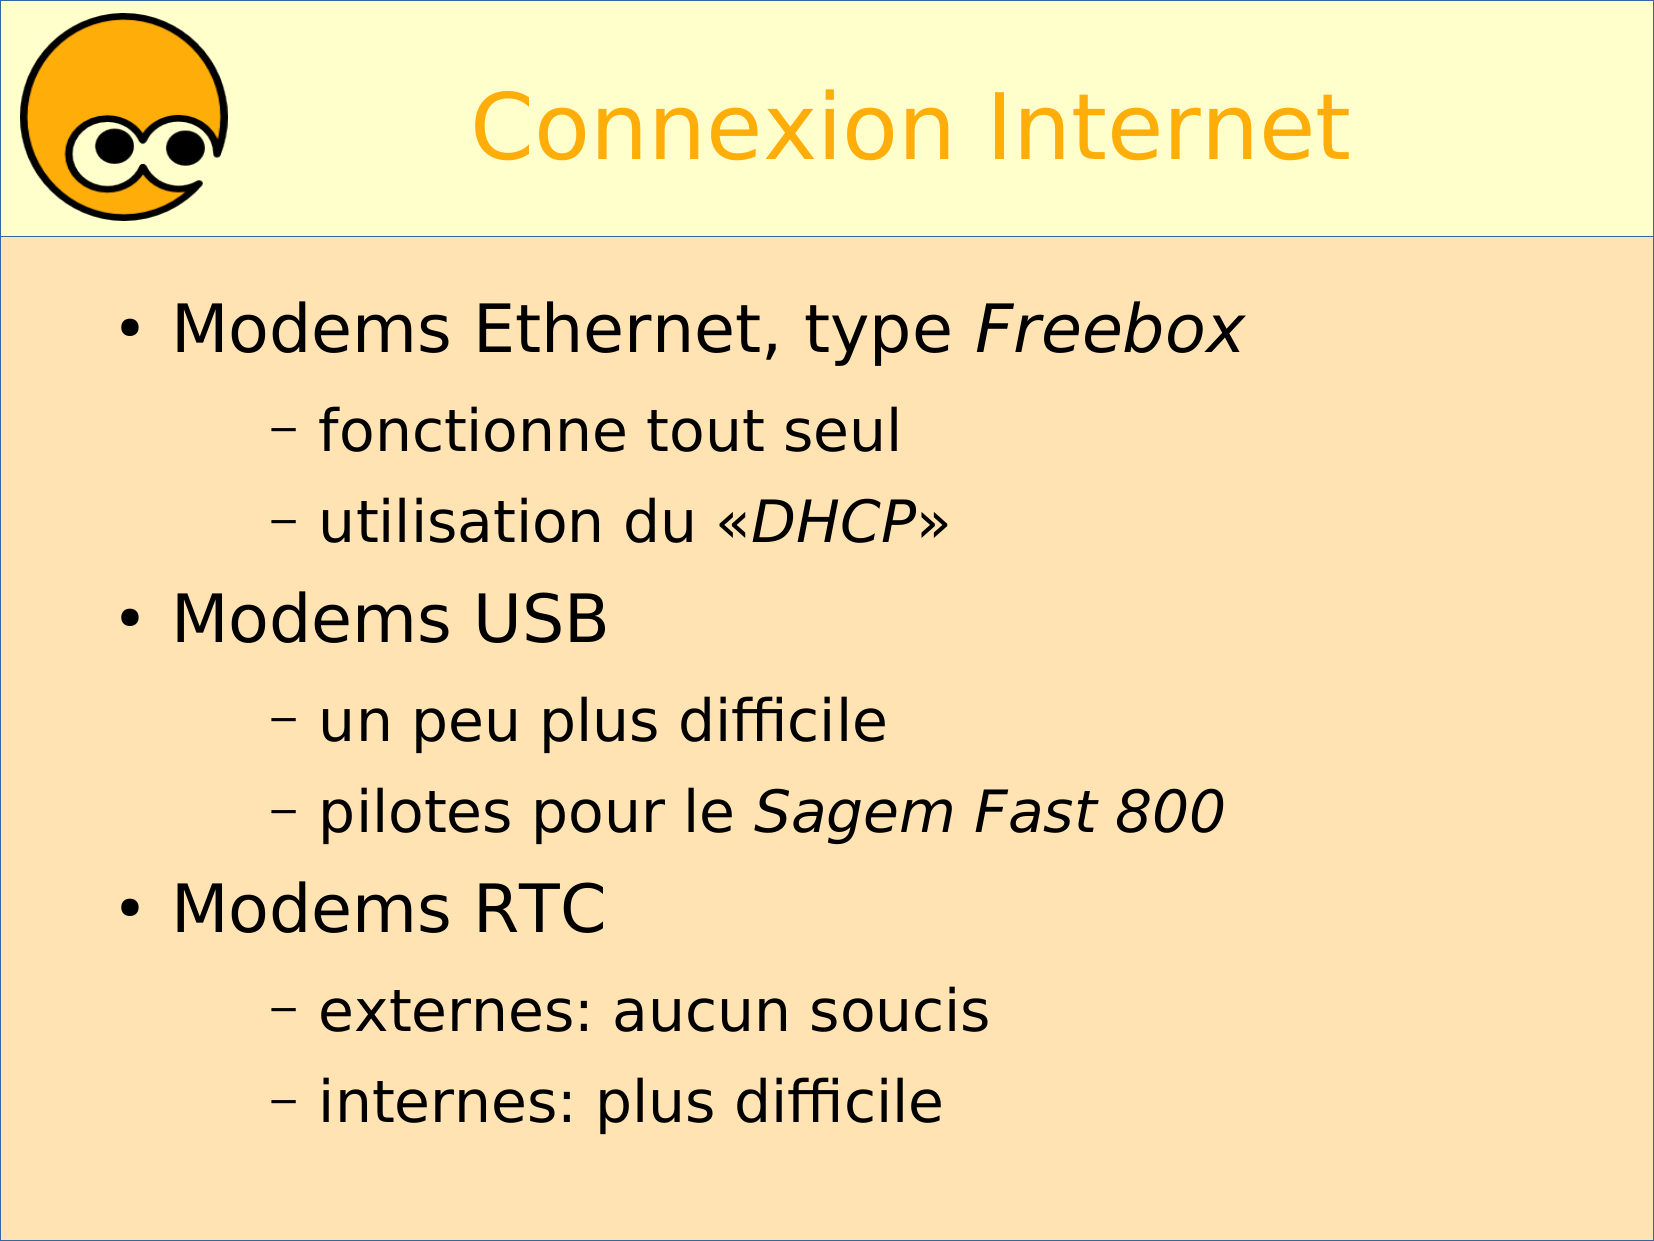

# Connexion Internet
Modems Ethernet, type Freebox
fonctionne tout seul
utilisation du «DHCP»
Modems USB
un peu plus difficile
pilotes pour le Sagem Fast 800
Modems RTC
externes: aucun soucis
internes: plus difficile